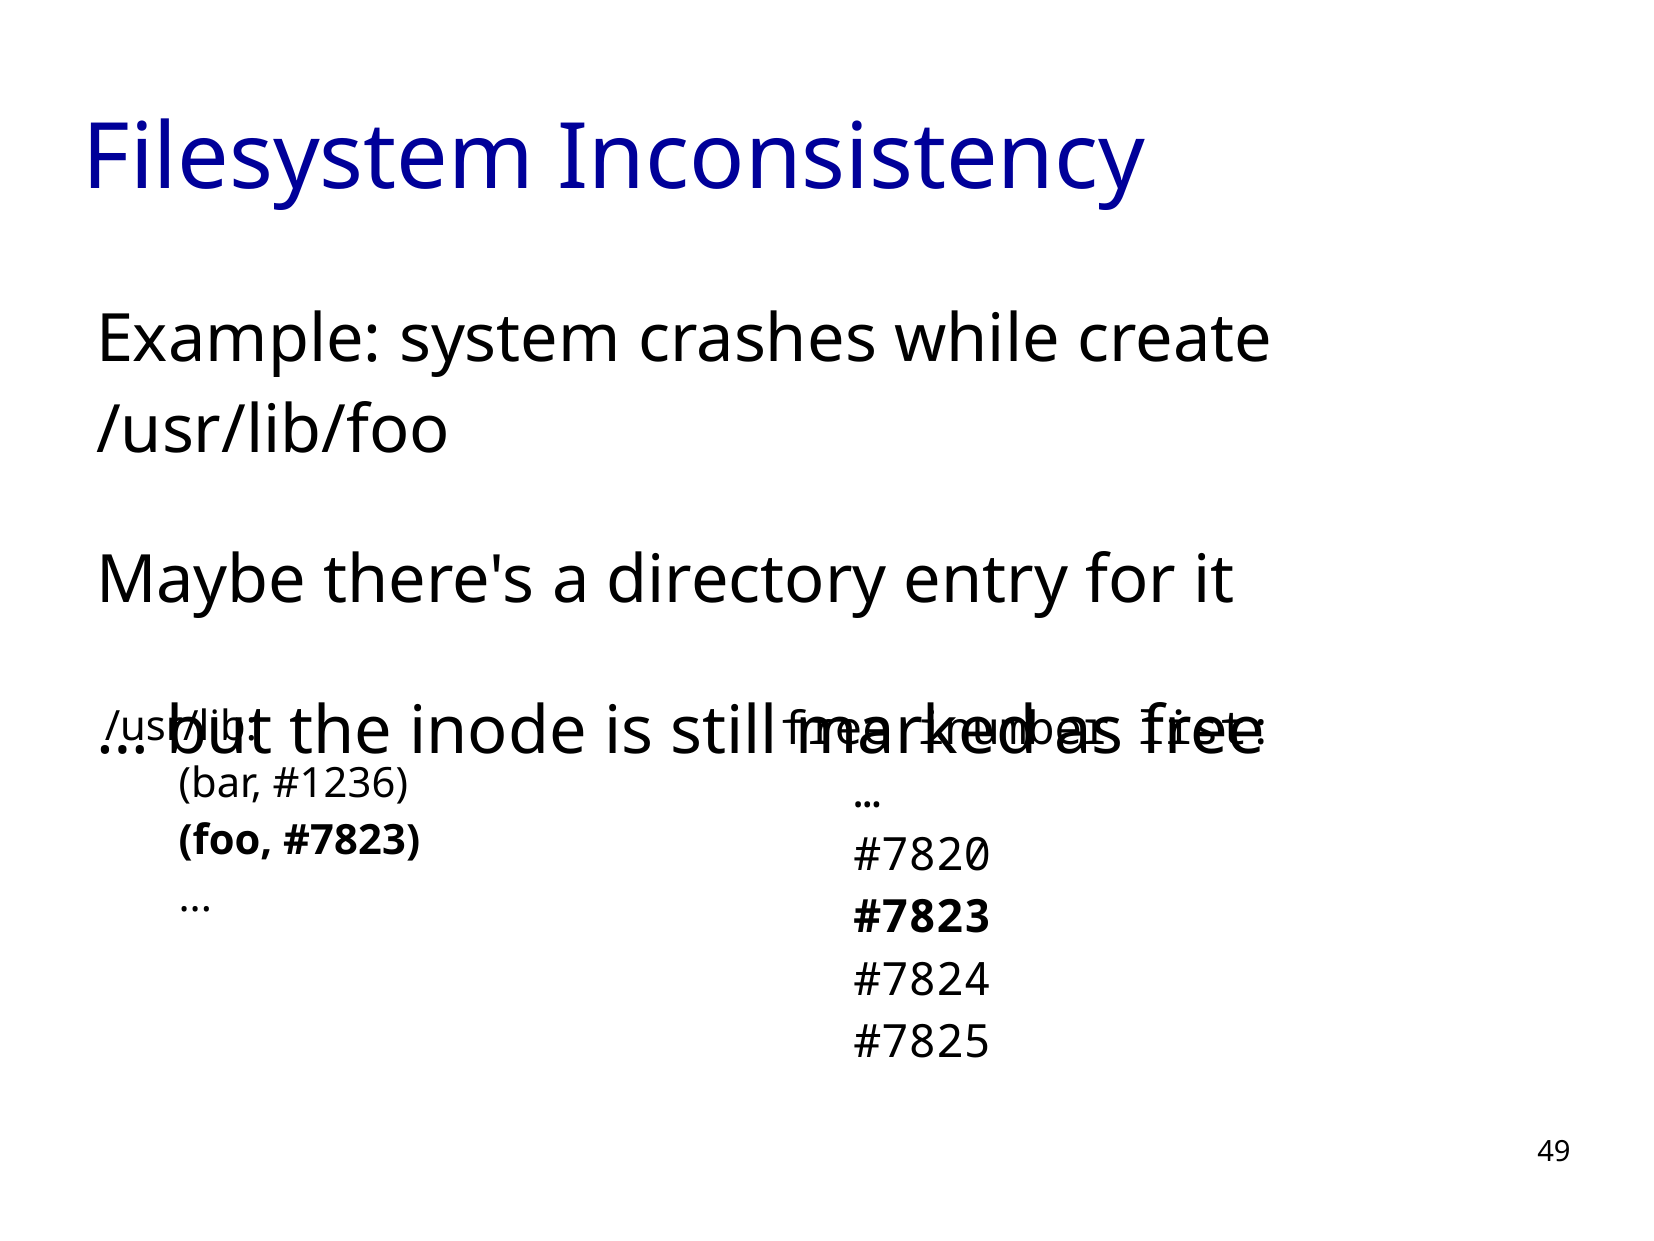

# Filesystem Inconsistency
Example: system crashes while create /usr/lib/foo
Maybe there's a directory entry for it
… but the inode is still marked as free
/usr/lib:
	(bar, #1236)
	(foo, #7823)
	...
free inumber list:
	…
	#7820
	#7823
	#7824
	#7825
49